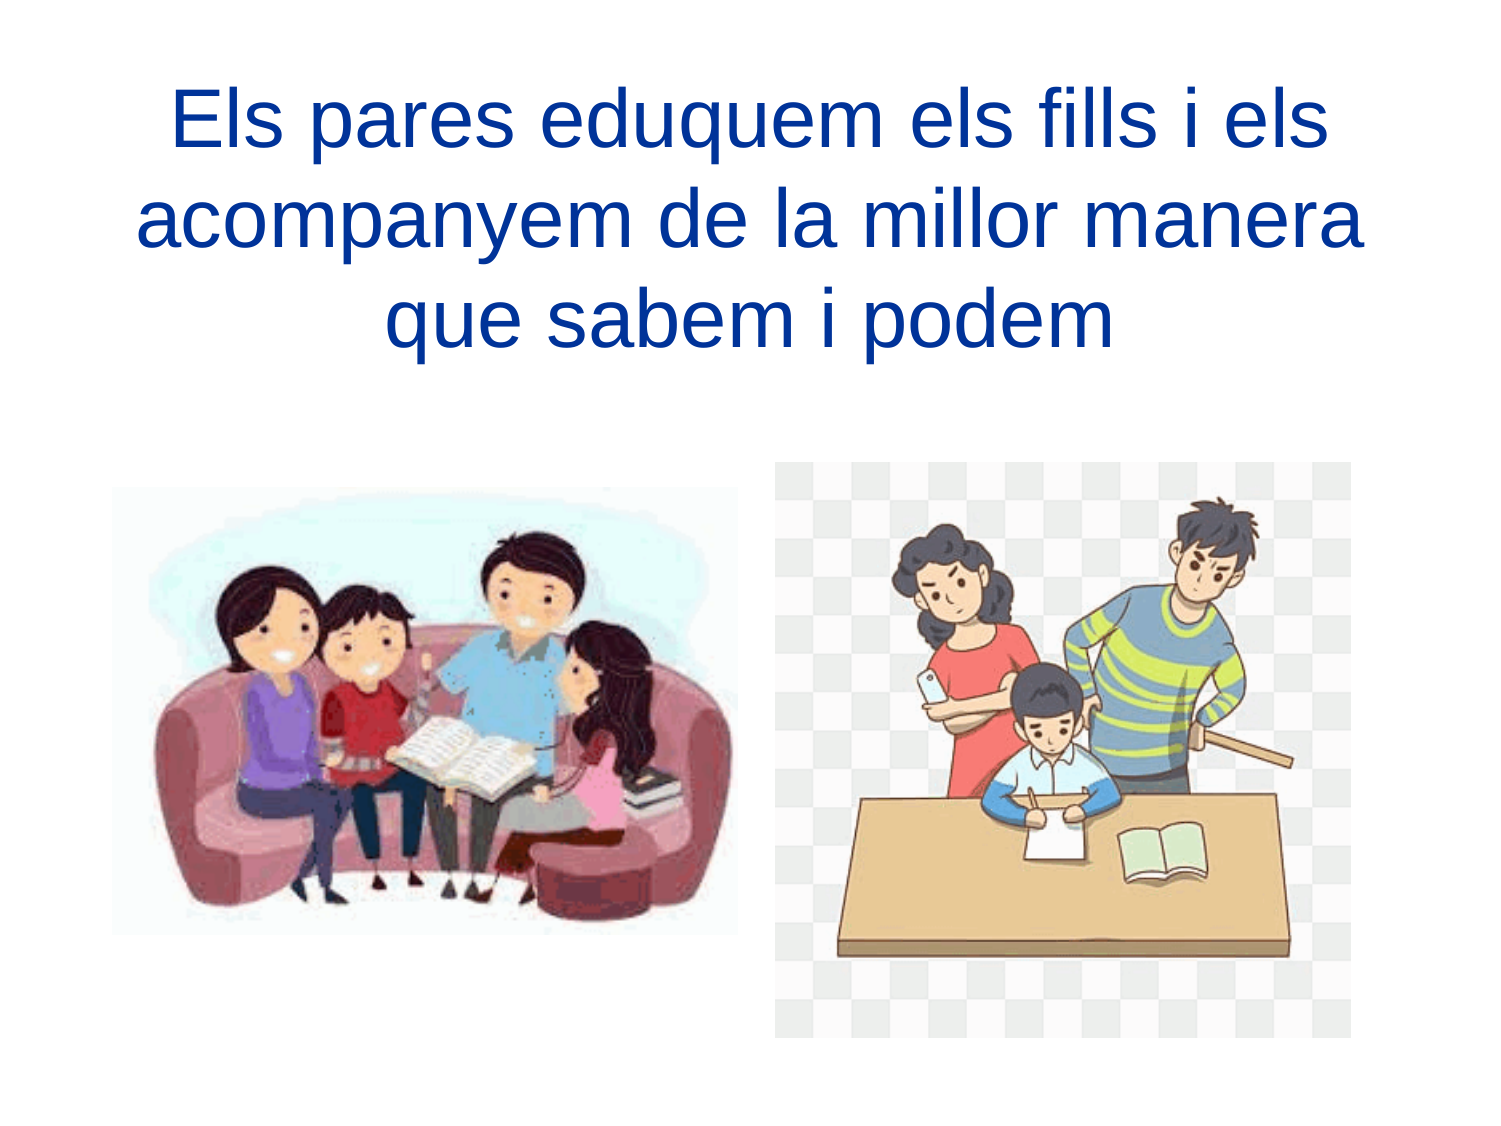

# Els pares eduquem els fills i els acompanyem de la millor manera que sabem i podem